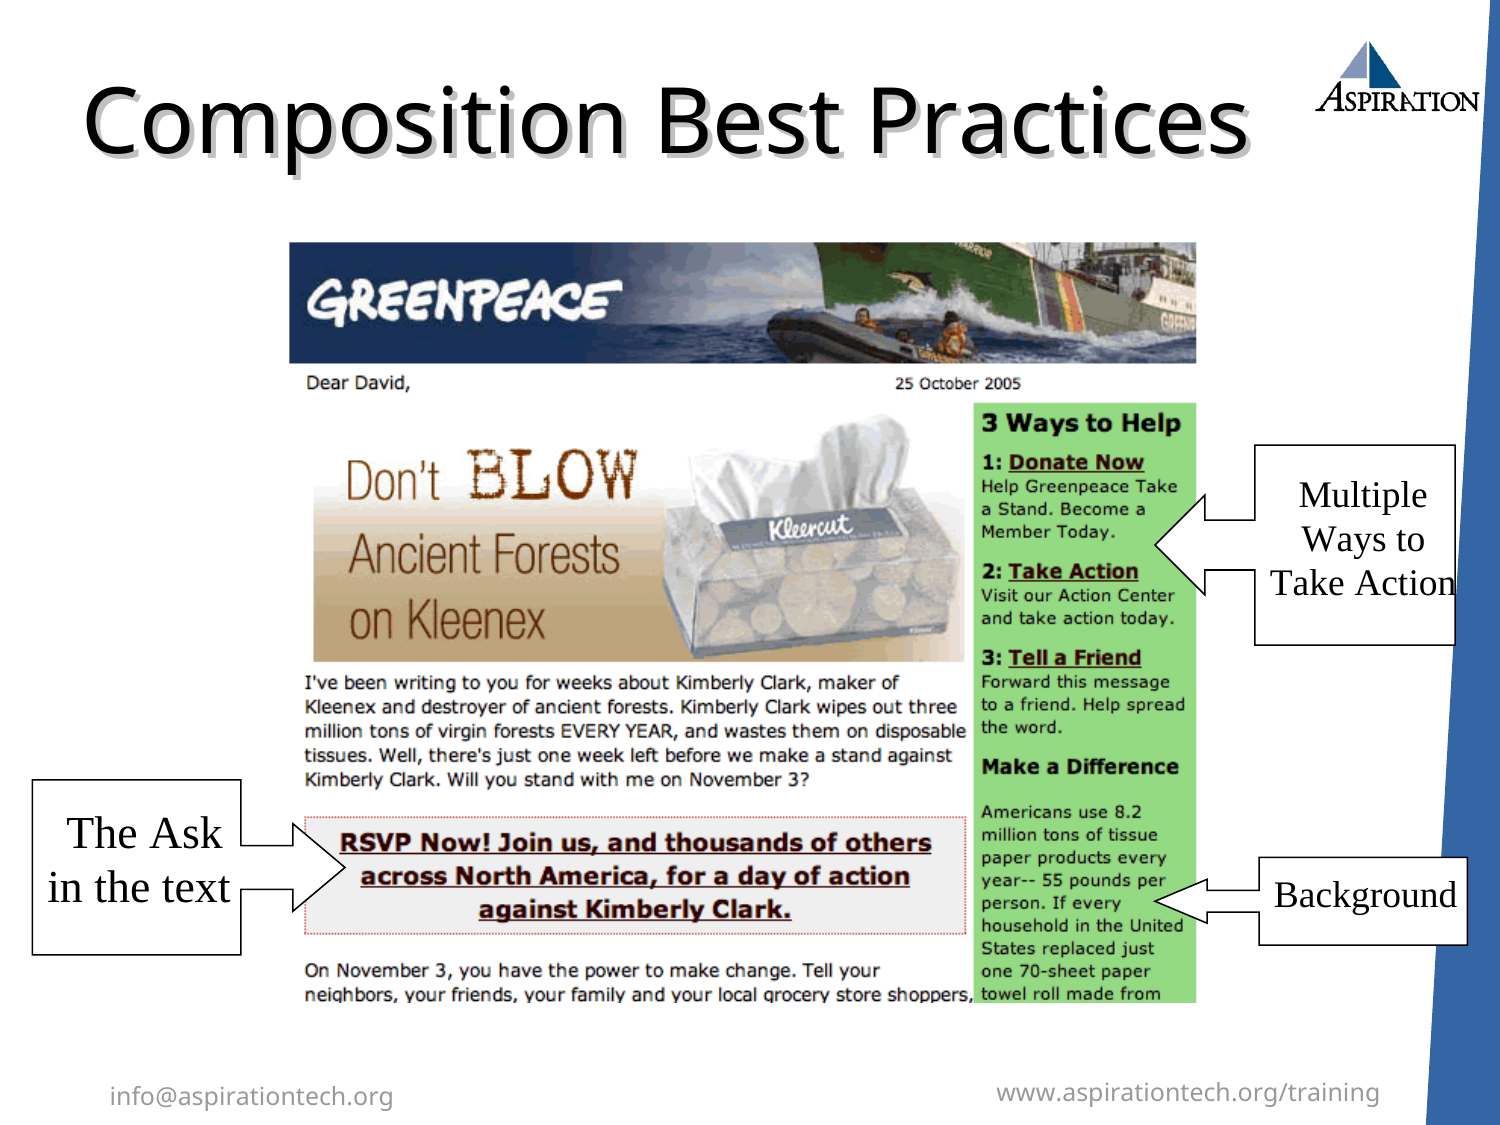

# Composition Best Practices
Multiple
Ways to
Take Action
The Ask
in the text
Background